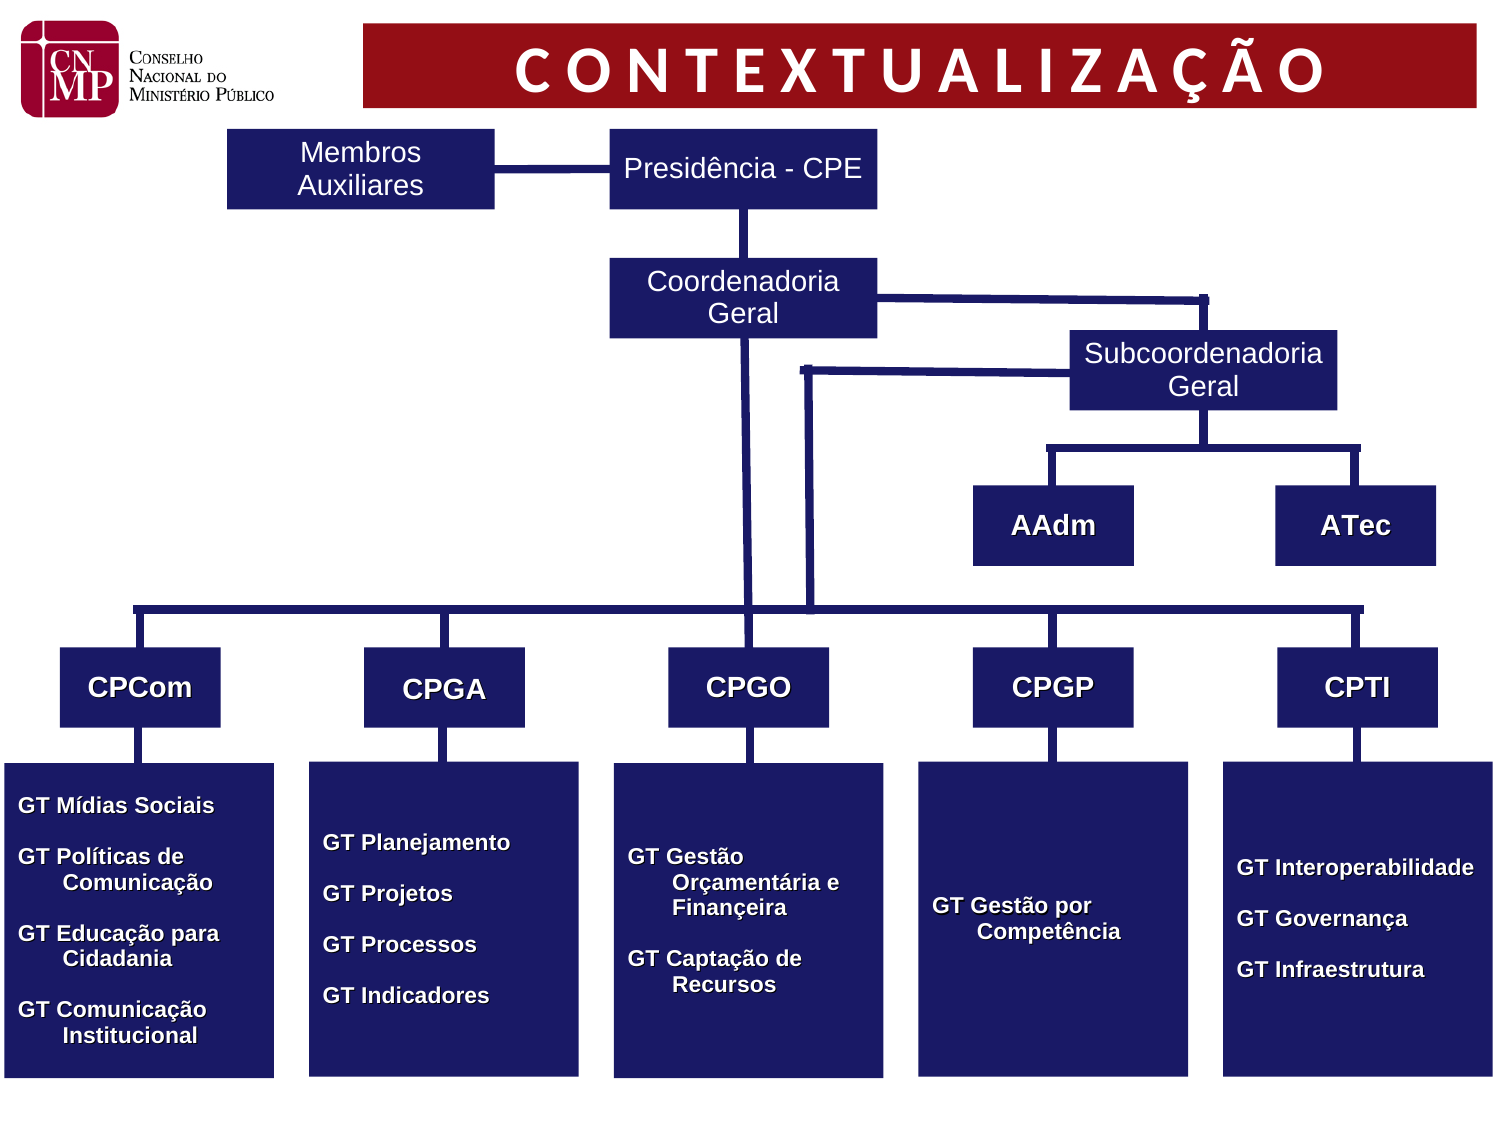

C O N T E X T U A L I Z A Ç Ã O
Membros Auxiliares
Presidência - CPE
Coordenadoria Geral
Subcoordenadoria Geral
AAdm
ATec
CPCom
CPGA
CPGO
CPGP
CPTI
GT Planejamento
GT Projetos
GT Processos
GT Indicadores
GT Gestão por Competência
GT Interoperabilidade
GT Governança
GT Infraestrutura
GT Mídias Sociais
GT Políticas de Comunicação
GT Educação para Cidadania
GT Comunicação Institucional
GT Gestão Orçamentária e Finançeira
GT Captação de Recursos